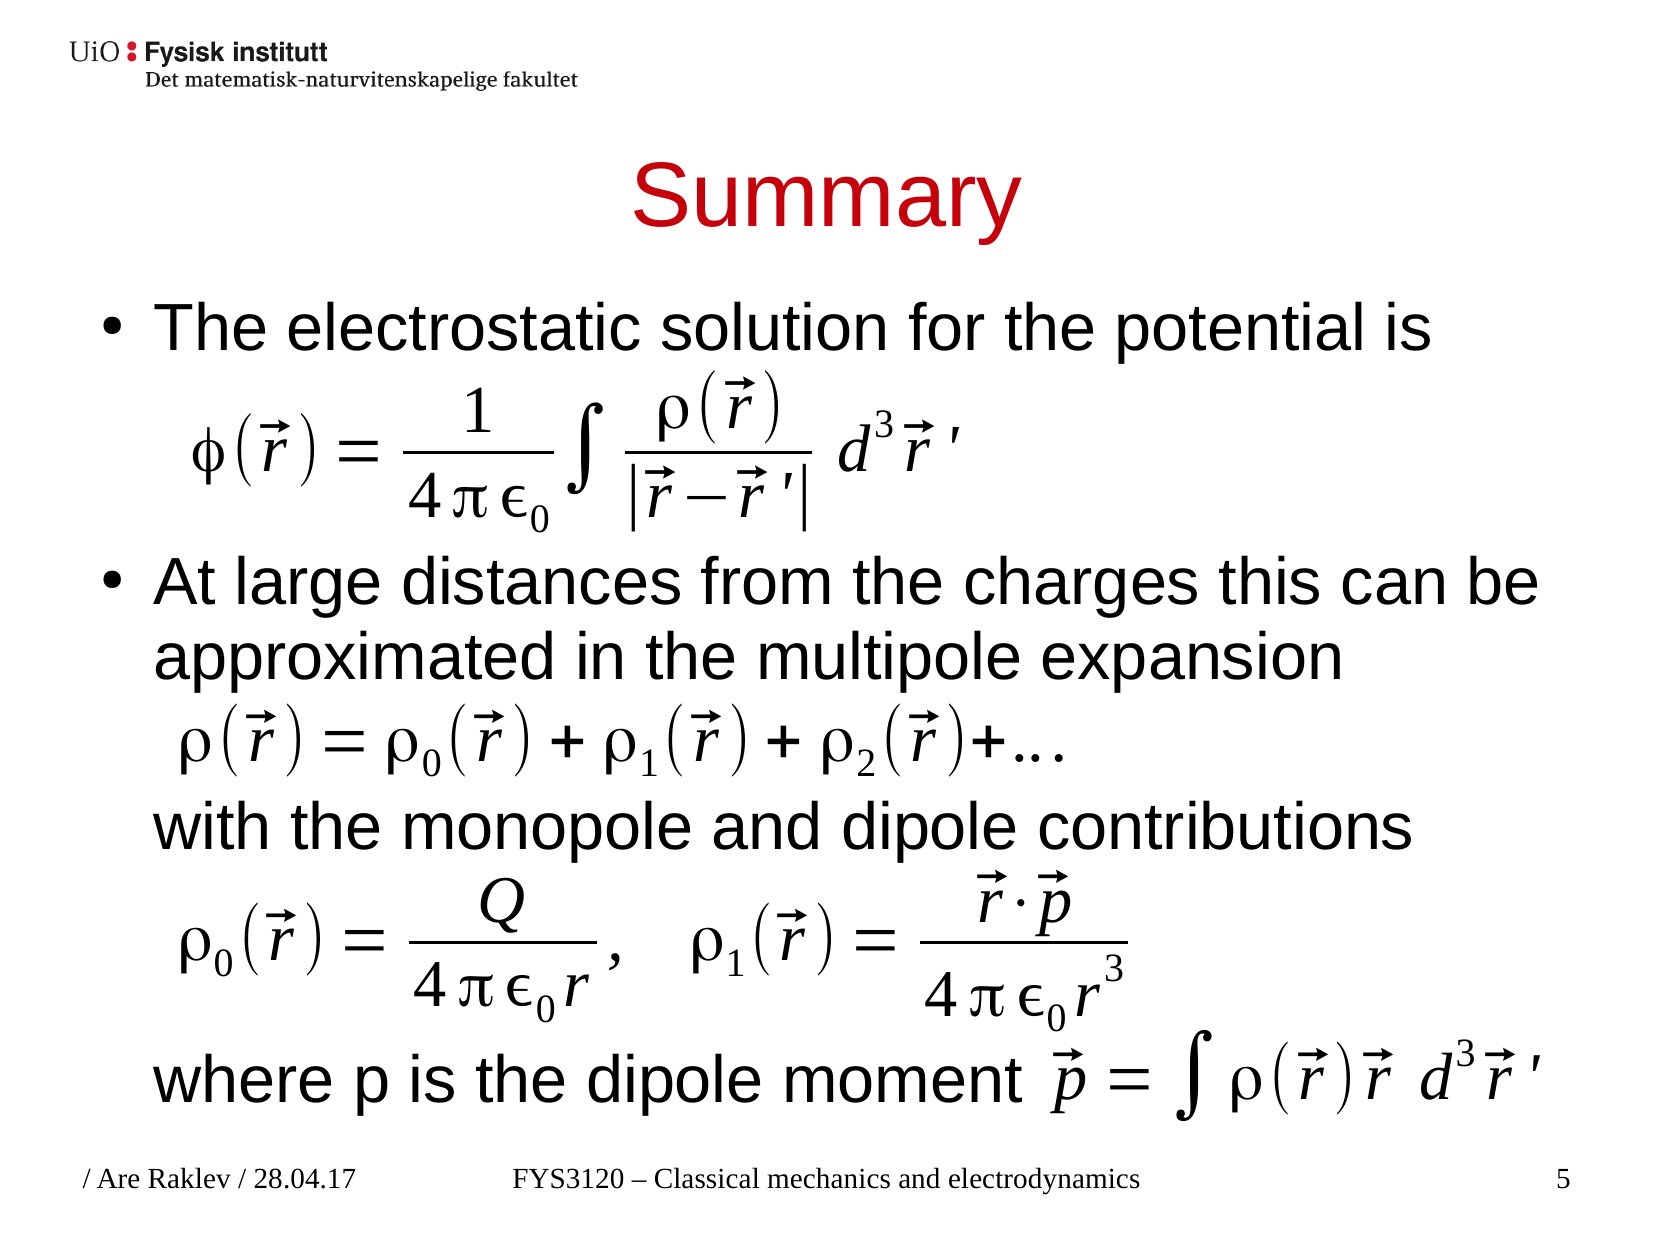

# Summary
The electrostatic solution for the potential is
At large distances from the charges this can be approximated in the multipole expansion
with the monopole and dipole contributions
where p is the dipole moment
/ Are Raklev / 28.04.17
FYS3120 – Classical mechanics and electrodynamics
5